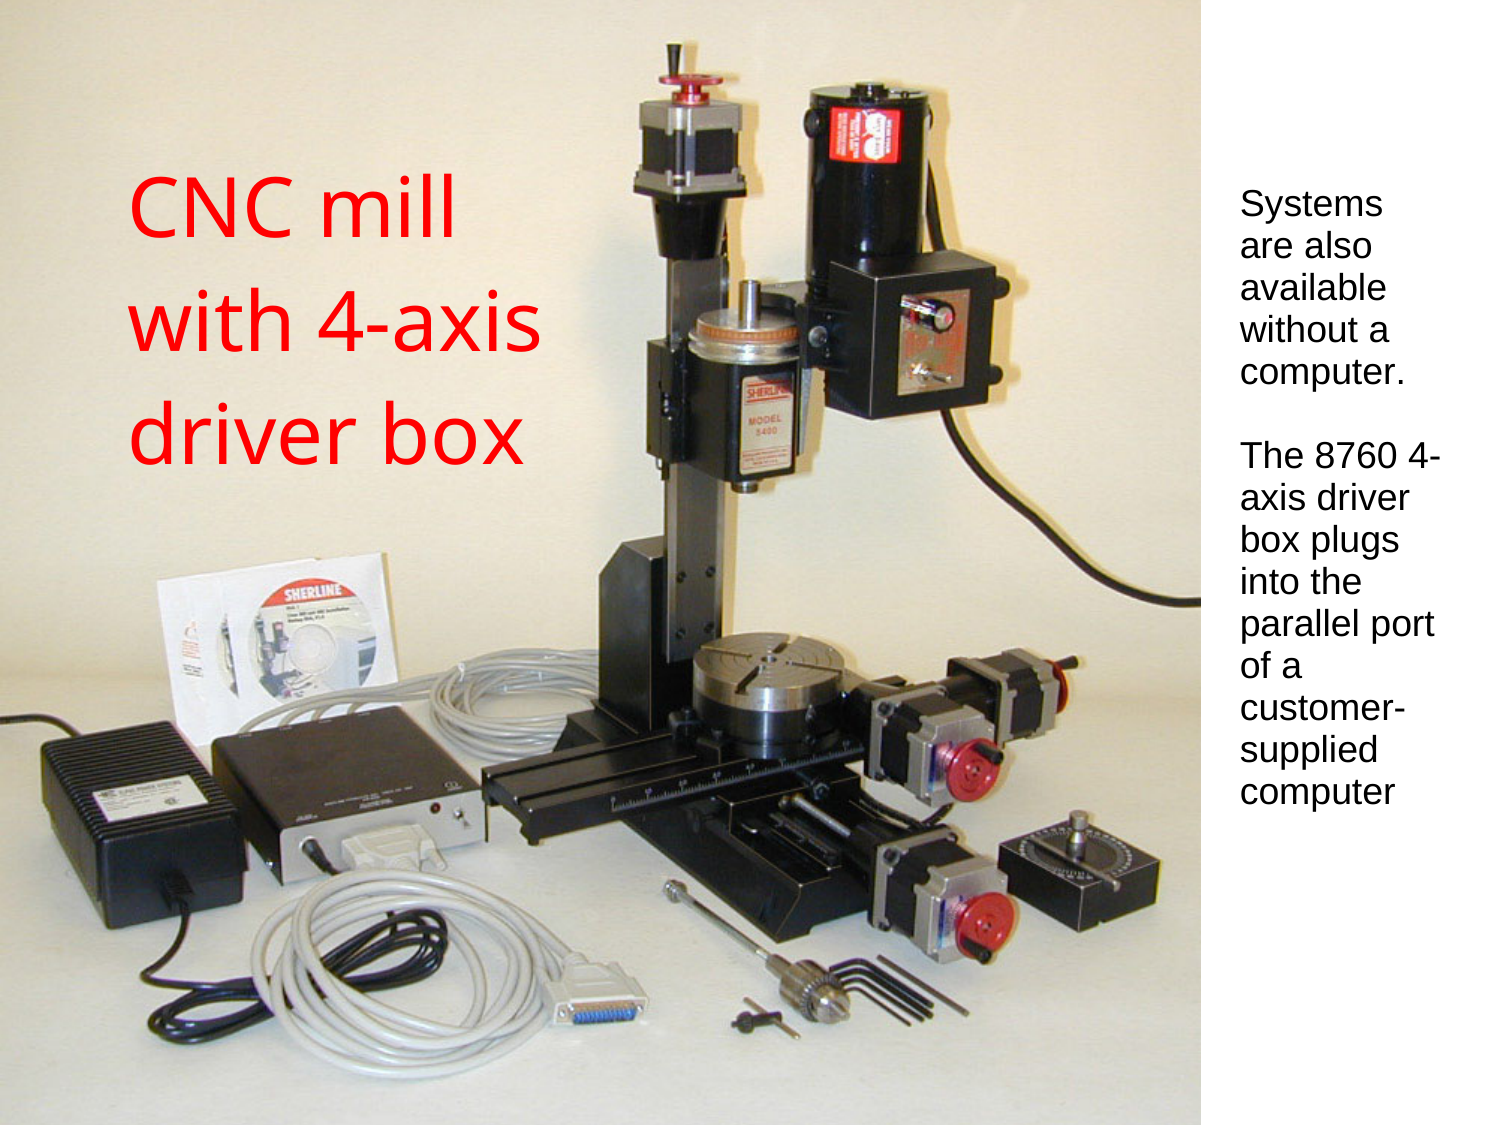

# CNC mill with 4-axis driver box
Systems are also available without a computer.
The 8760 4-axis driver box plugs into the parallel port of a customer-supplied computer